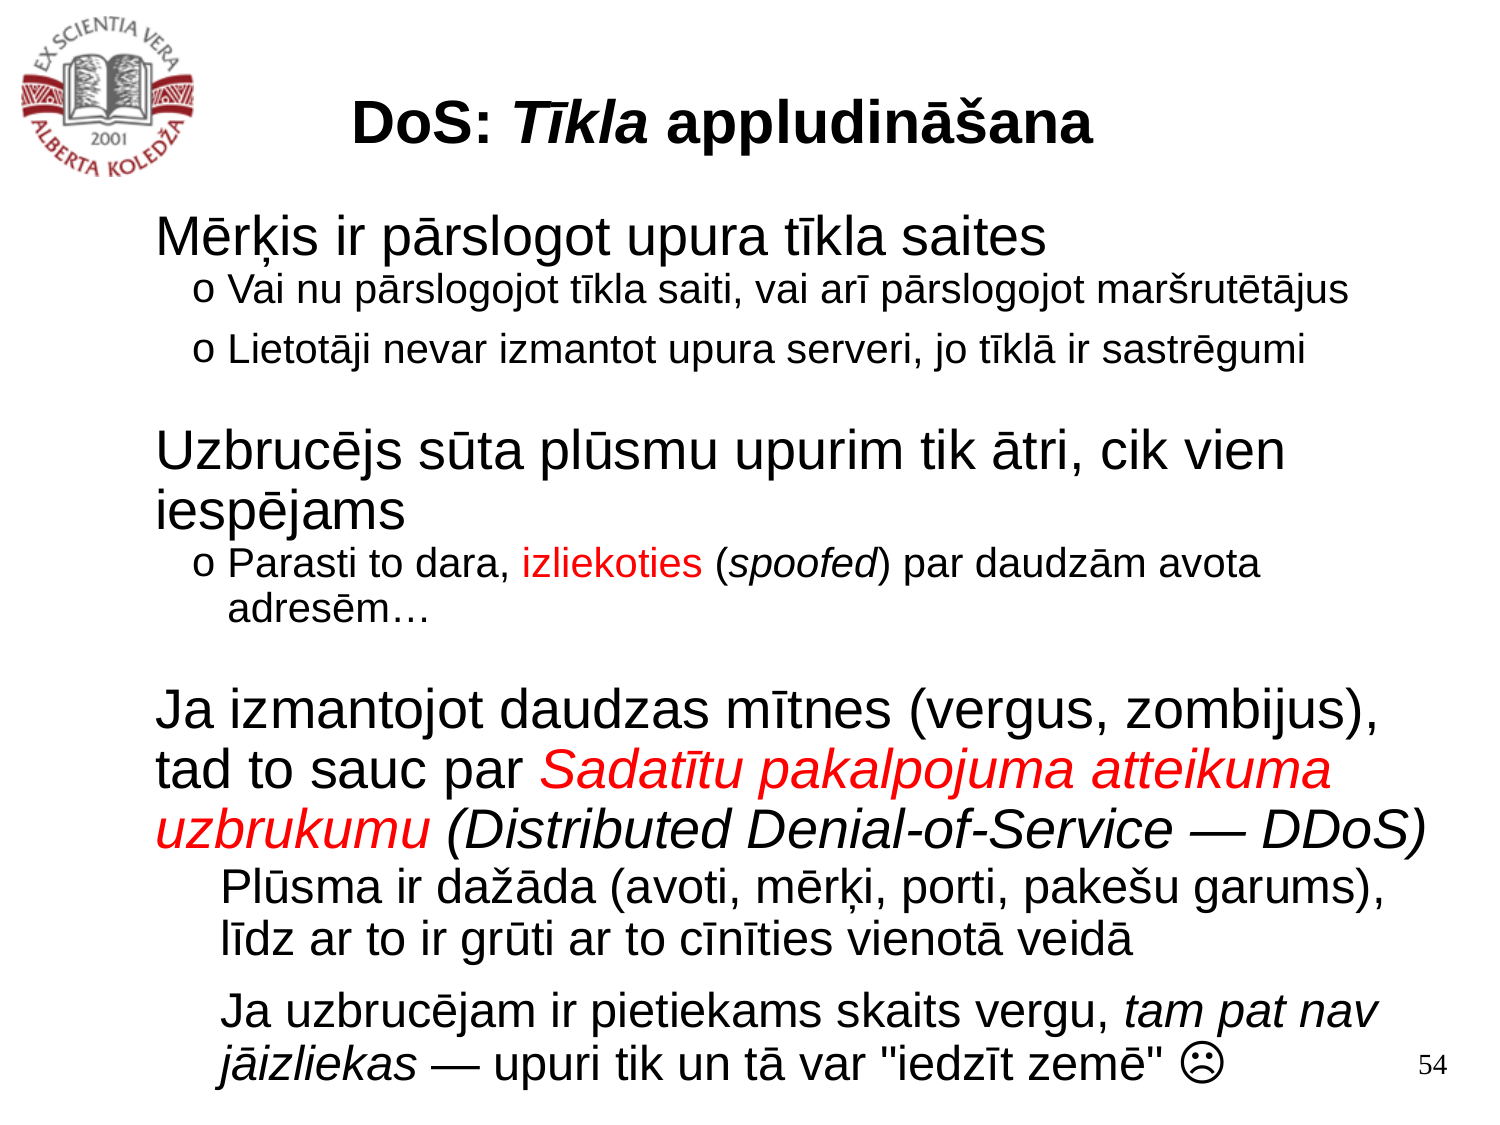

# DoS: Tīkla appludināšana
Mērķis ir pārslogot upura tīkla saites
Vai nu pārslogojot tīkla saiti, vai arī pārslogojot maršrutētājus
Lietotāji nevar izmantot upura serveri, jo tīklā ir sastrēgumi
Uzbrucējs sūta plūsmu upurim tik ātri, cik vien iespējams
Parasti to dara, izliekoties (spoofed) par daudzām avota adresēm…
Ja izmantojot daudzas mītnes (vergus, zombijus), tad to sauc par Sadatītu pakalpojuma atteikuma uzbrukumu (Distributed Denial-of-Service — DDoS)
Plūsma ir dažāda (avoti, mērķi, porti, pakešu garums), līdz ar to ir grūti ar to cīnīties vienotā veidā
Ja uzbrucējam ir pietiekams skaits vergu, tam pat nav jāizliekas — upuri tik un tā var "iedzīt zemē" ☹